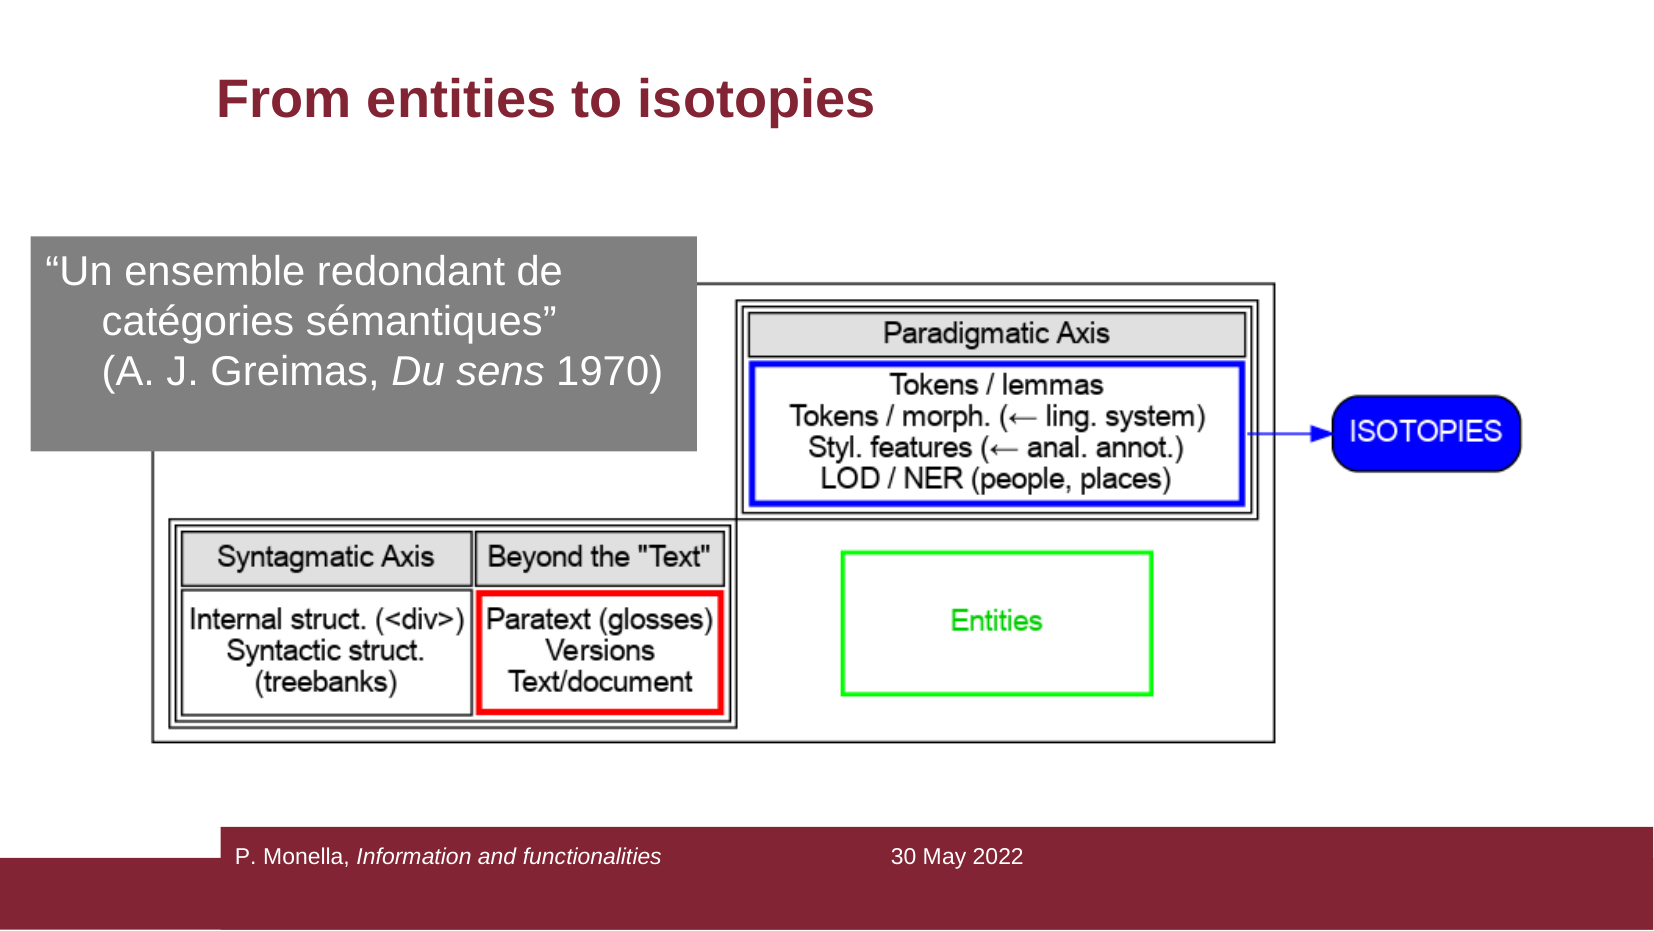

# From entities to isotopies
“Un ensemble redondant de catégories sémantiques”
(A. J. Greimas, Du sens 1970)